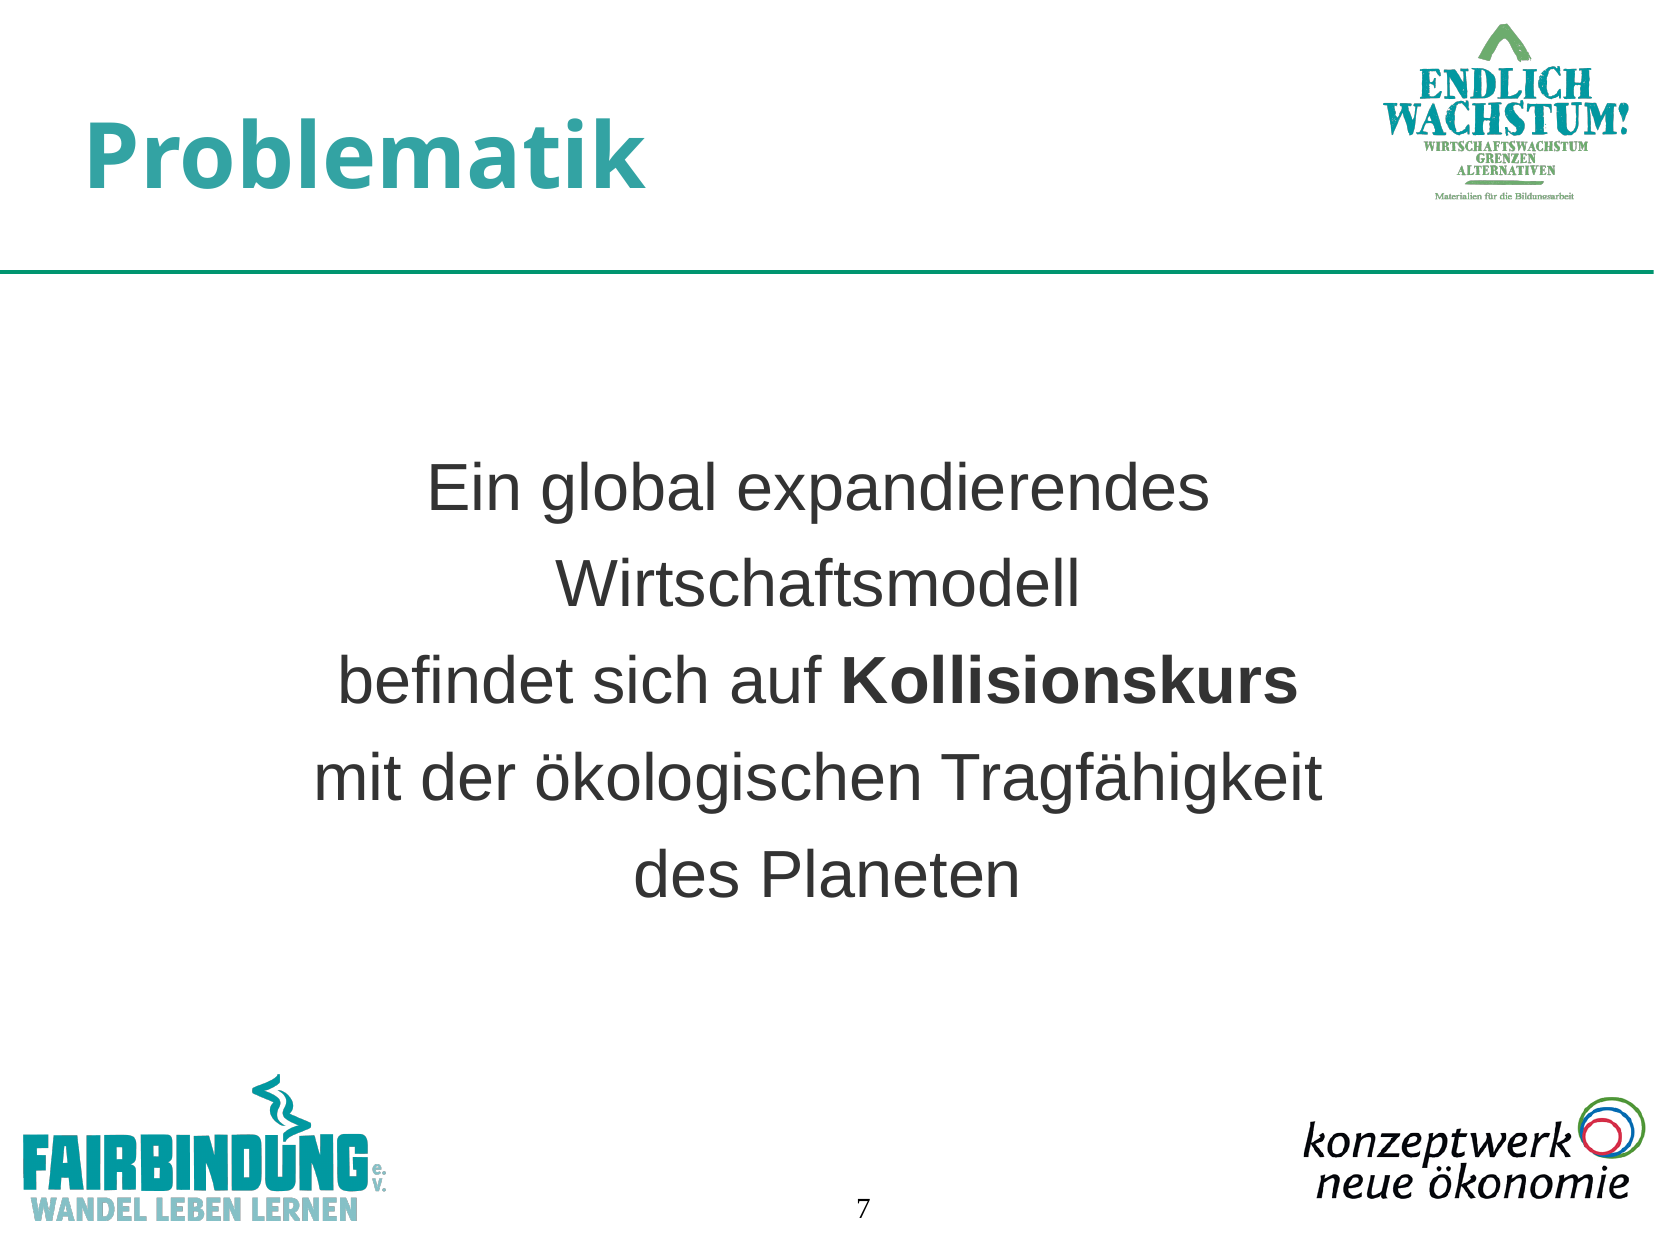

# Problematik
Ein global expandierendes
Wirtschaftsmodell
befindet sich auf Kollisionskurs
mit der ökologischen Tragfähigkeit
des Planeten
7